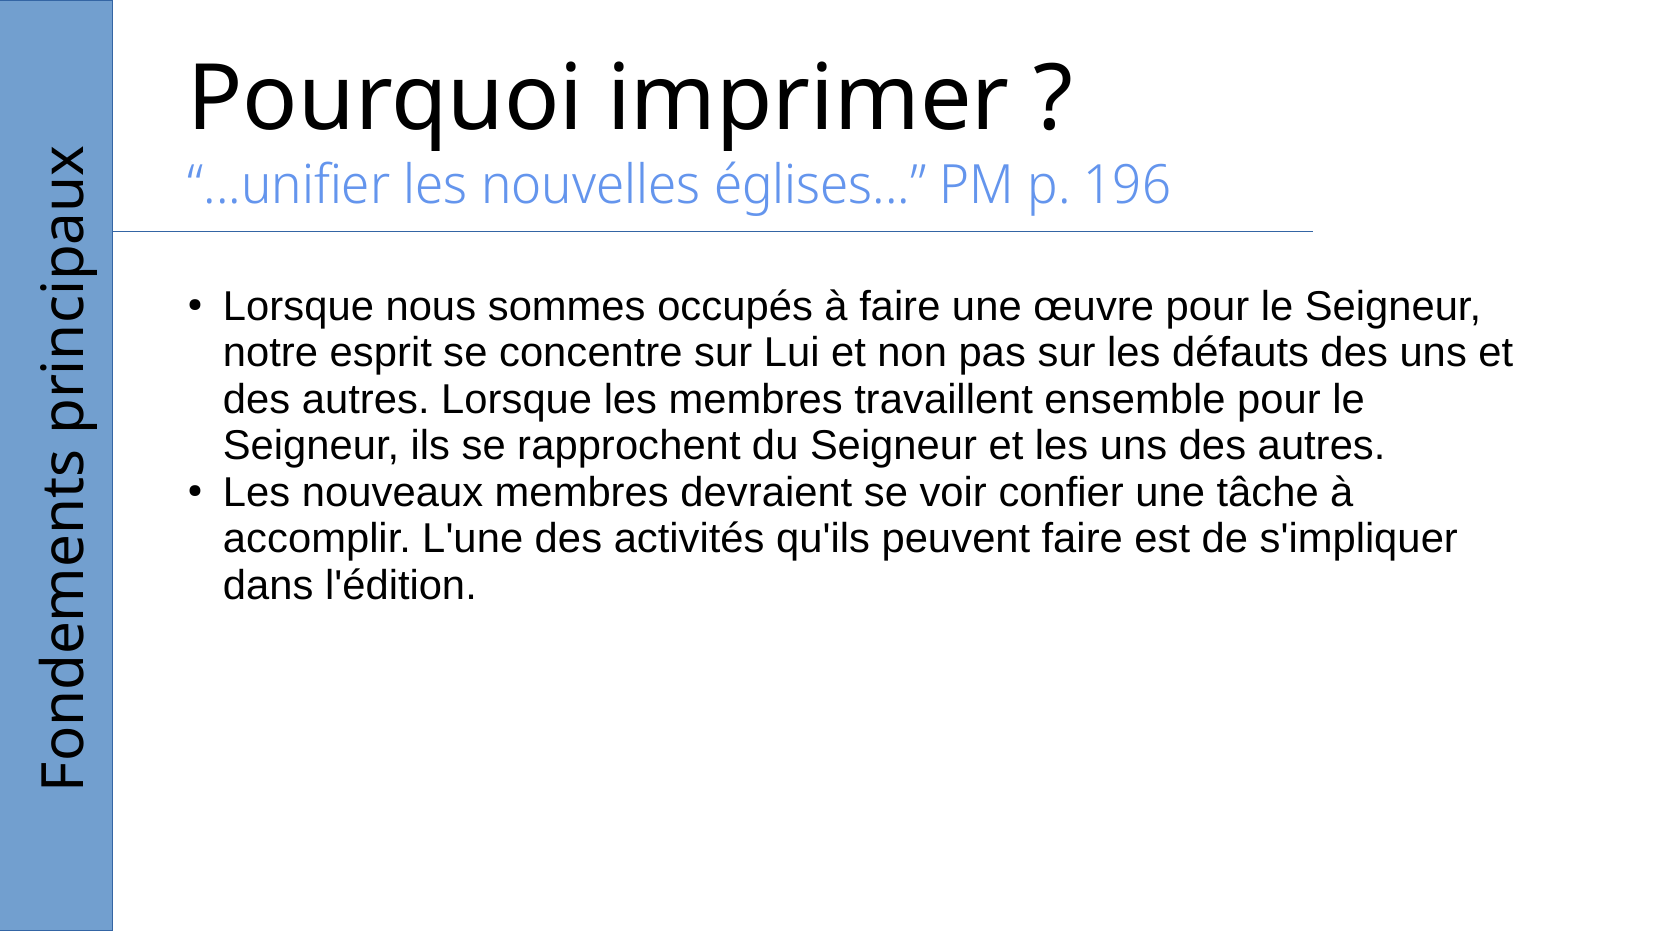

# Pourquoi imprimer ?
“...unifier les nouvelles églises...” PM p. 196
Lorsque nous sommes occupés à faire une œuvre pour le Seigneur, notre esprit se concentre sur Lui et non pas sur les défauts des uns et des autres. Lorsque les membres travaillent ensemble pour le Seigneur, ils se rapprochent du Seigneur et les uns des autres.
Les nouveaux membres devraient se voir confier une tâche à accomplir. L'une des activités qu'ils peuvent faire est de s'impliquer dans l'édition.
Fondements principaux